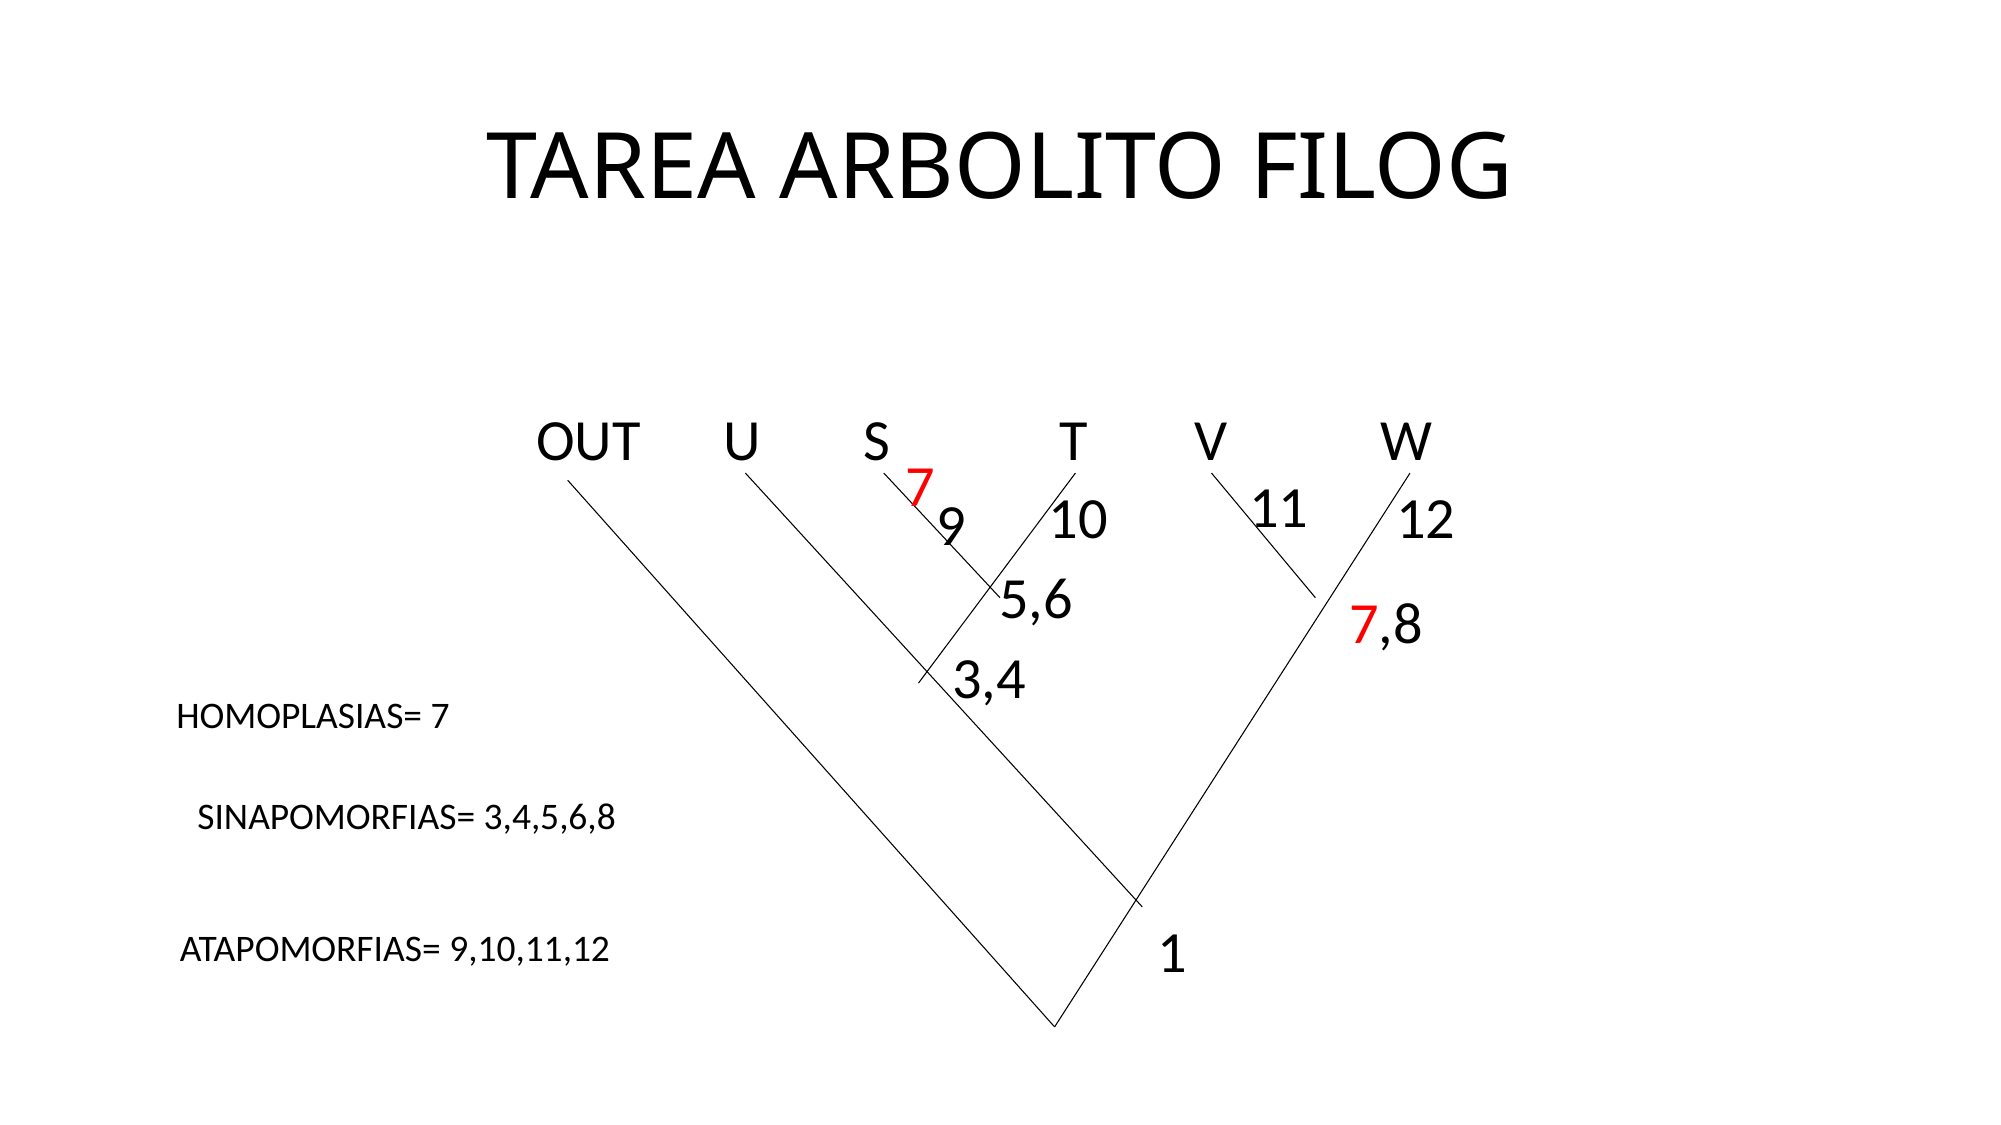

# TAREA ARBOLITO FILOG
OUT
U
S
T
V
W
7
11
10
12
9
5,6
7,8
3,4
HOMOPLASIAS= 7
SINAPOMORFIAS= 3,4,5,6,8
1
ATAPOMORFIAS= 9,10,11,12